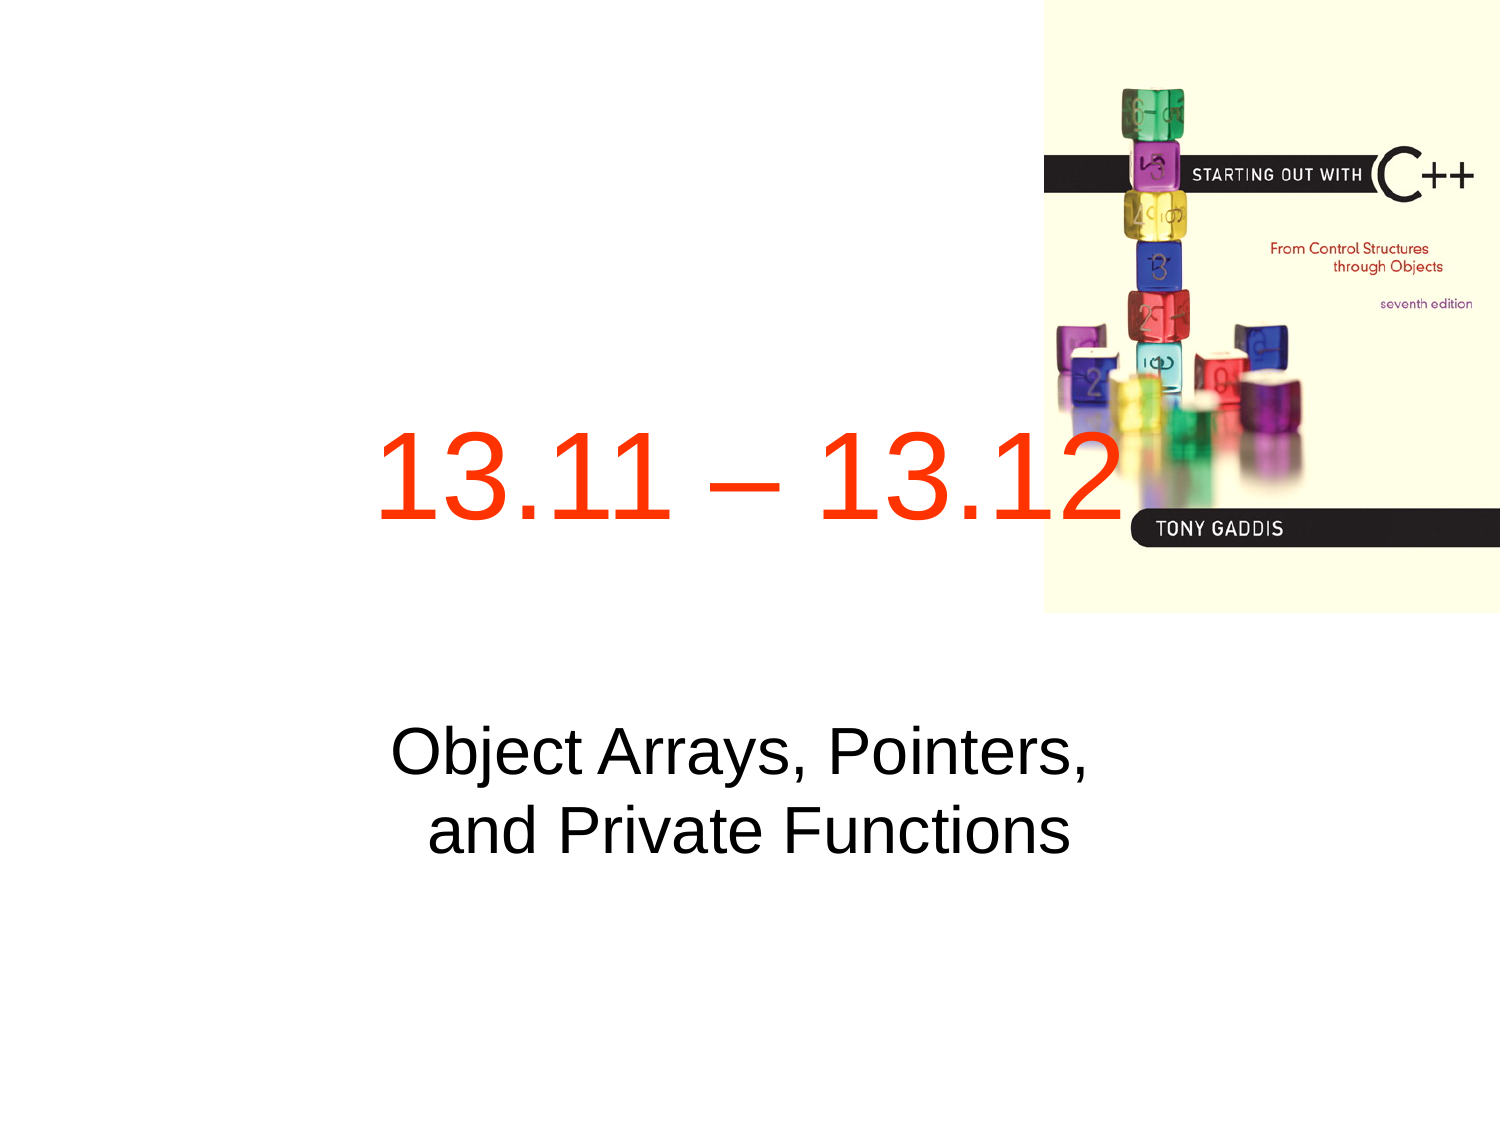

# 13.11 – 13.12
Object Arrays, Pointers,
and Private Functions